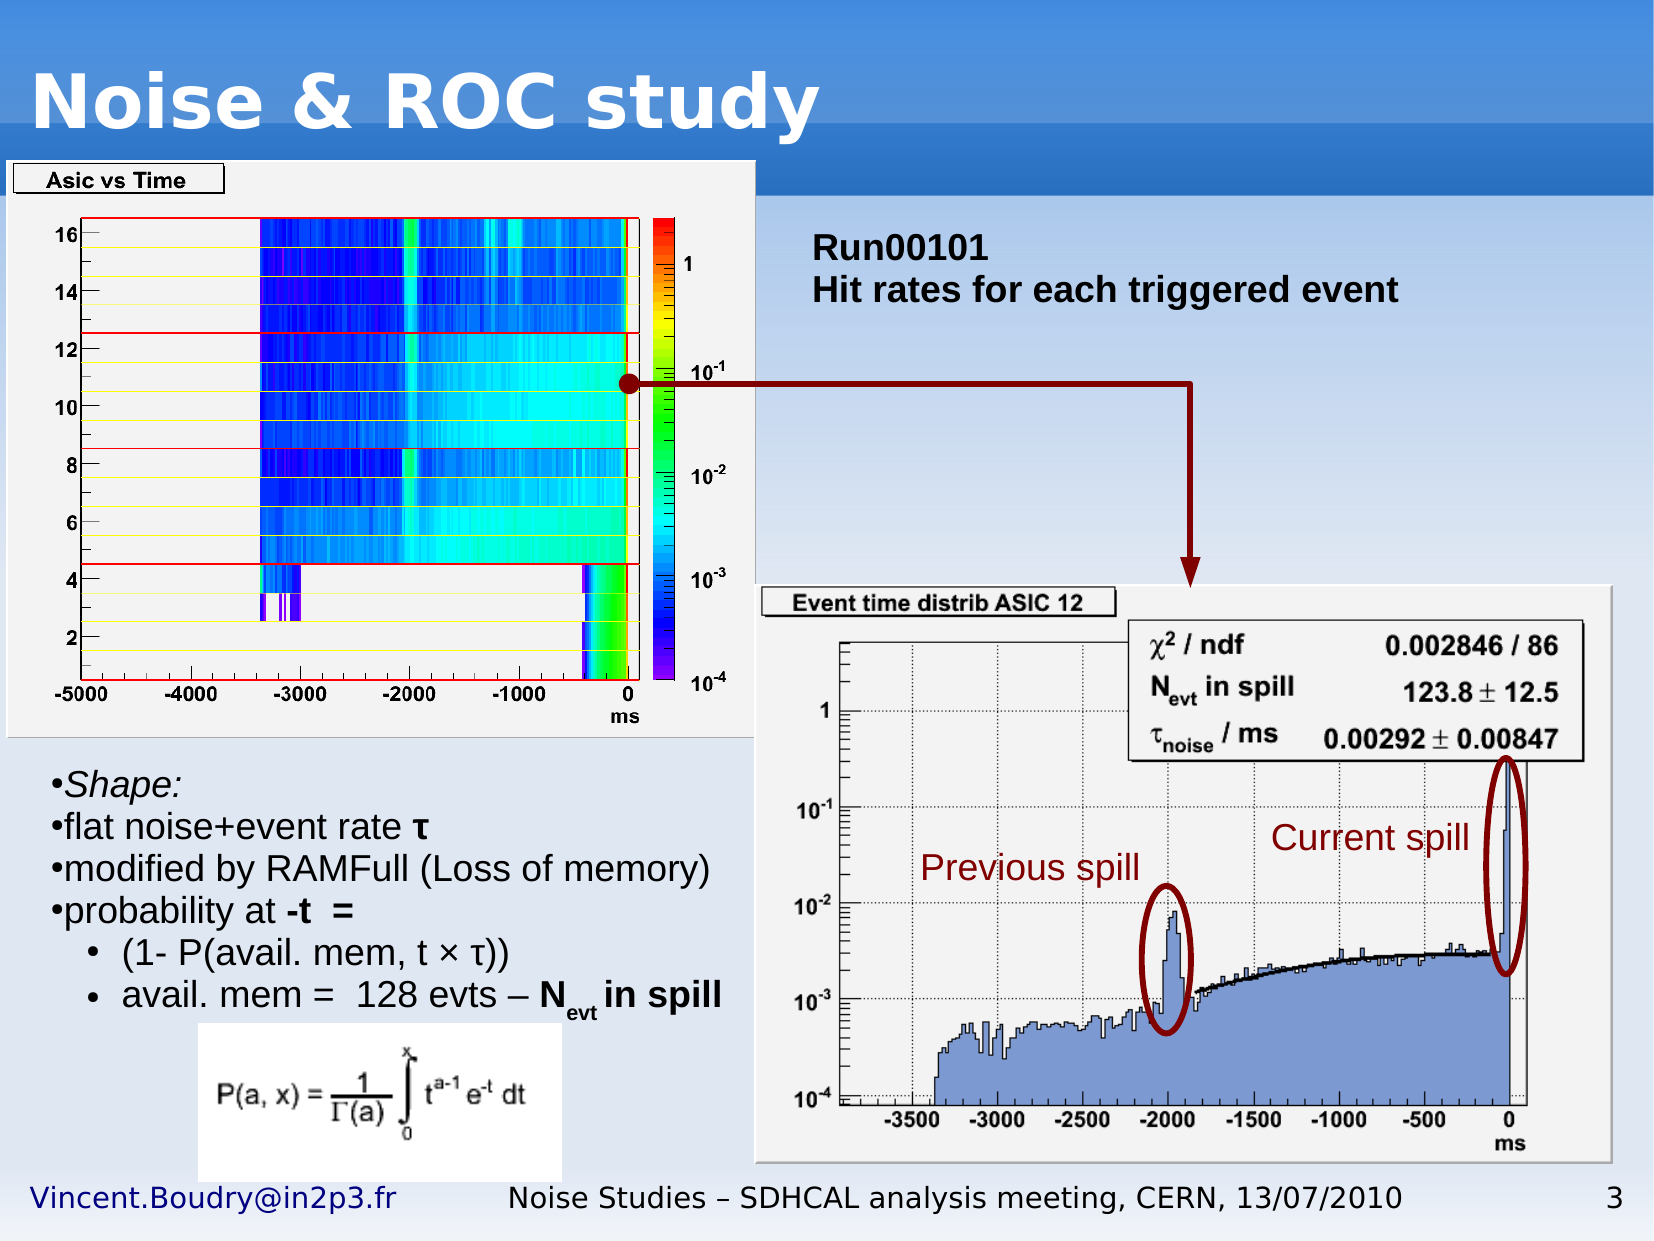

# Noise & ROC study
Run00101
Hit rates for each triggered event
Shape:
flat noise+event rate τ
modified by RAMFull (Loss of memory)
probability at -t =
(1- P(avail. mem, t × τ))
avail. mem = 128 evts – Nevt in spill
Current spill
Previous spill
Vincent.Boudry@in2p3.fr
Noise Studies – SDHCAL analysis meeting, CERN, 13/07/2010
3